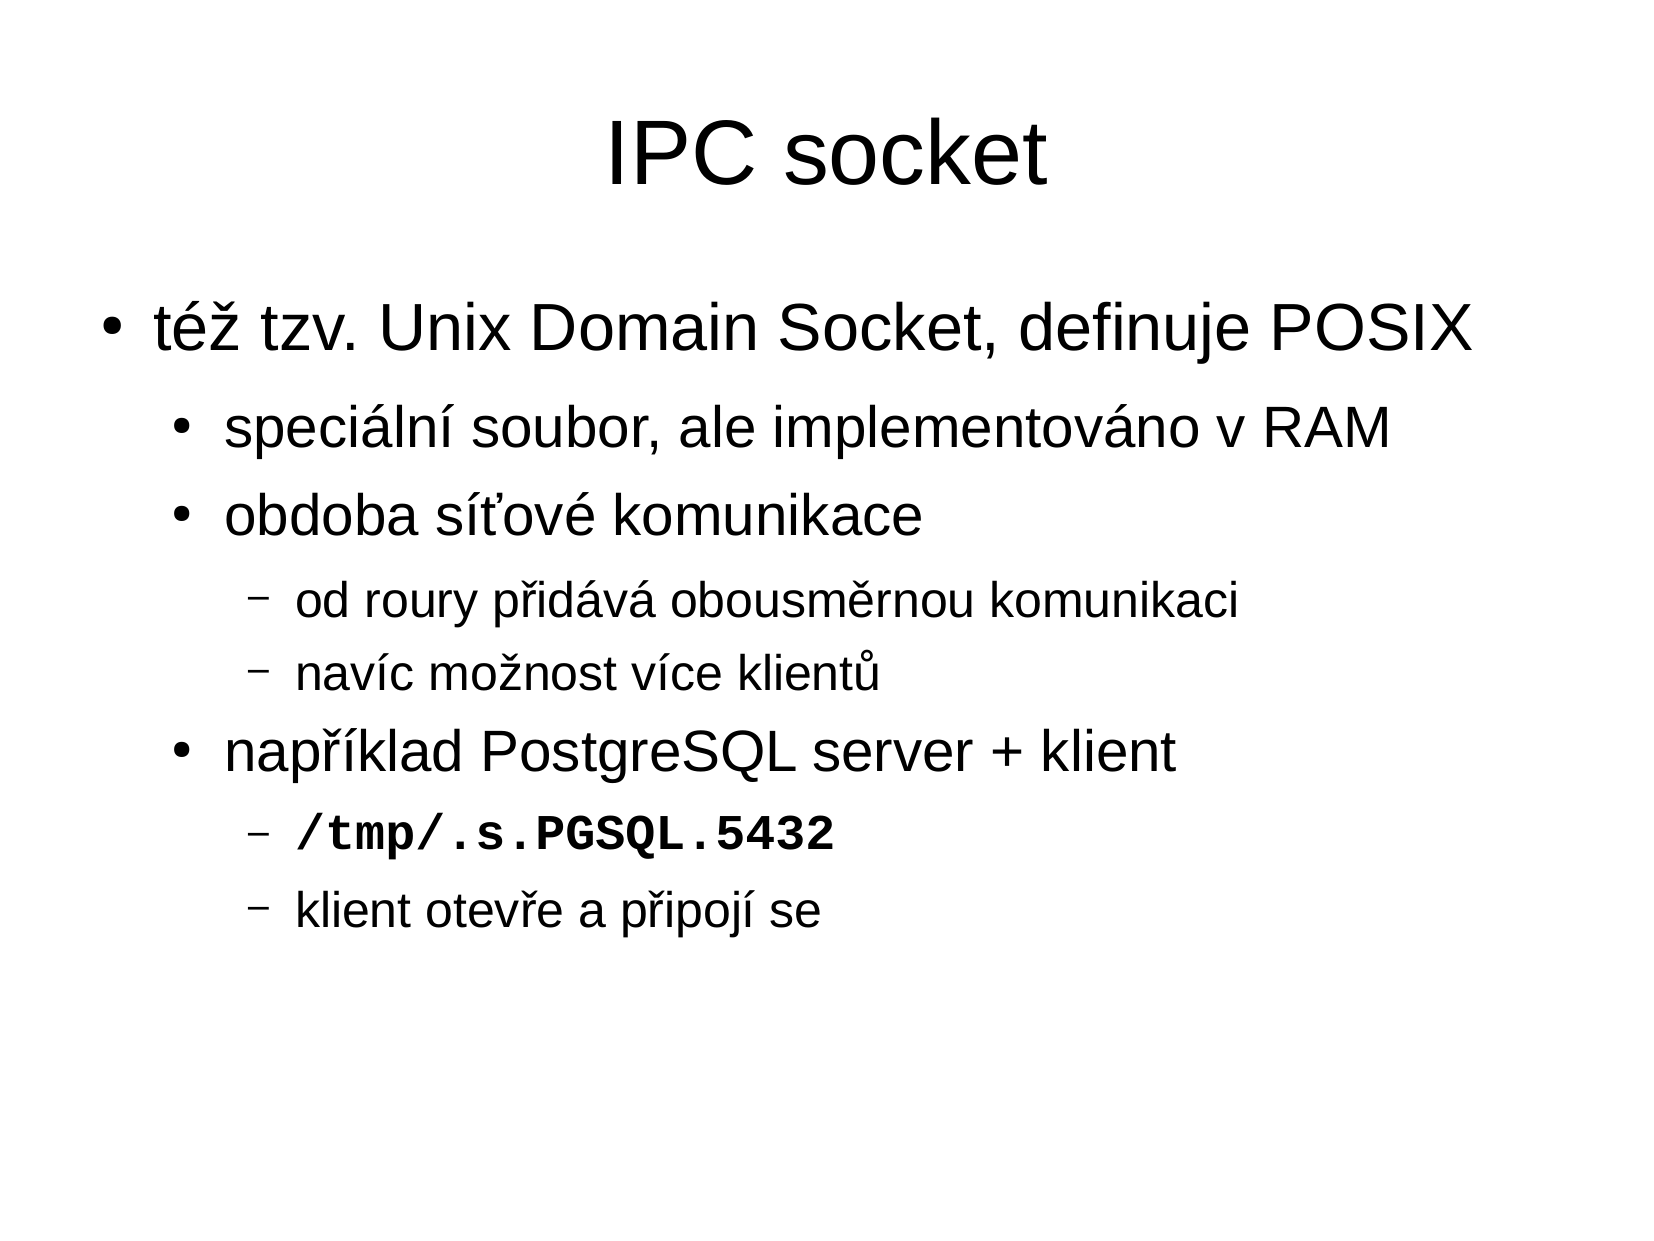

# IPC socket
též tzv. Unix Domain Socket, definuje POSIX
speciální soubor, ale implementováno v RAM
obdoba síťové komunikace
od roury přidává obousměrnou komunikaci
navíc možnost více klientů
například PostgreSQL server + klient
/tmp/.s.PGSQL.5432
klient otevře a připojí se